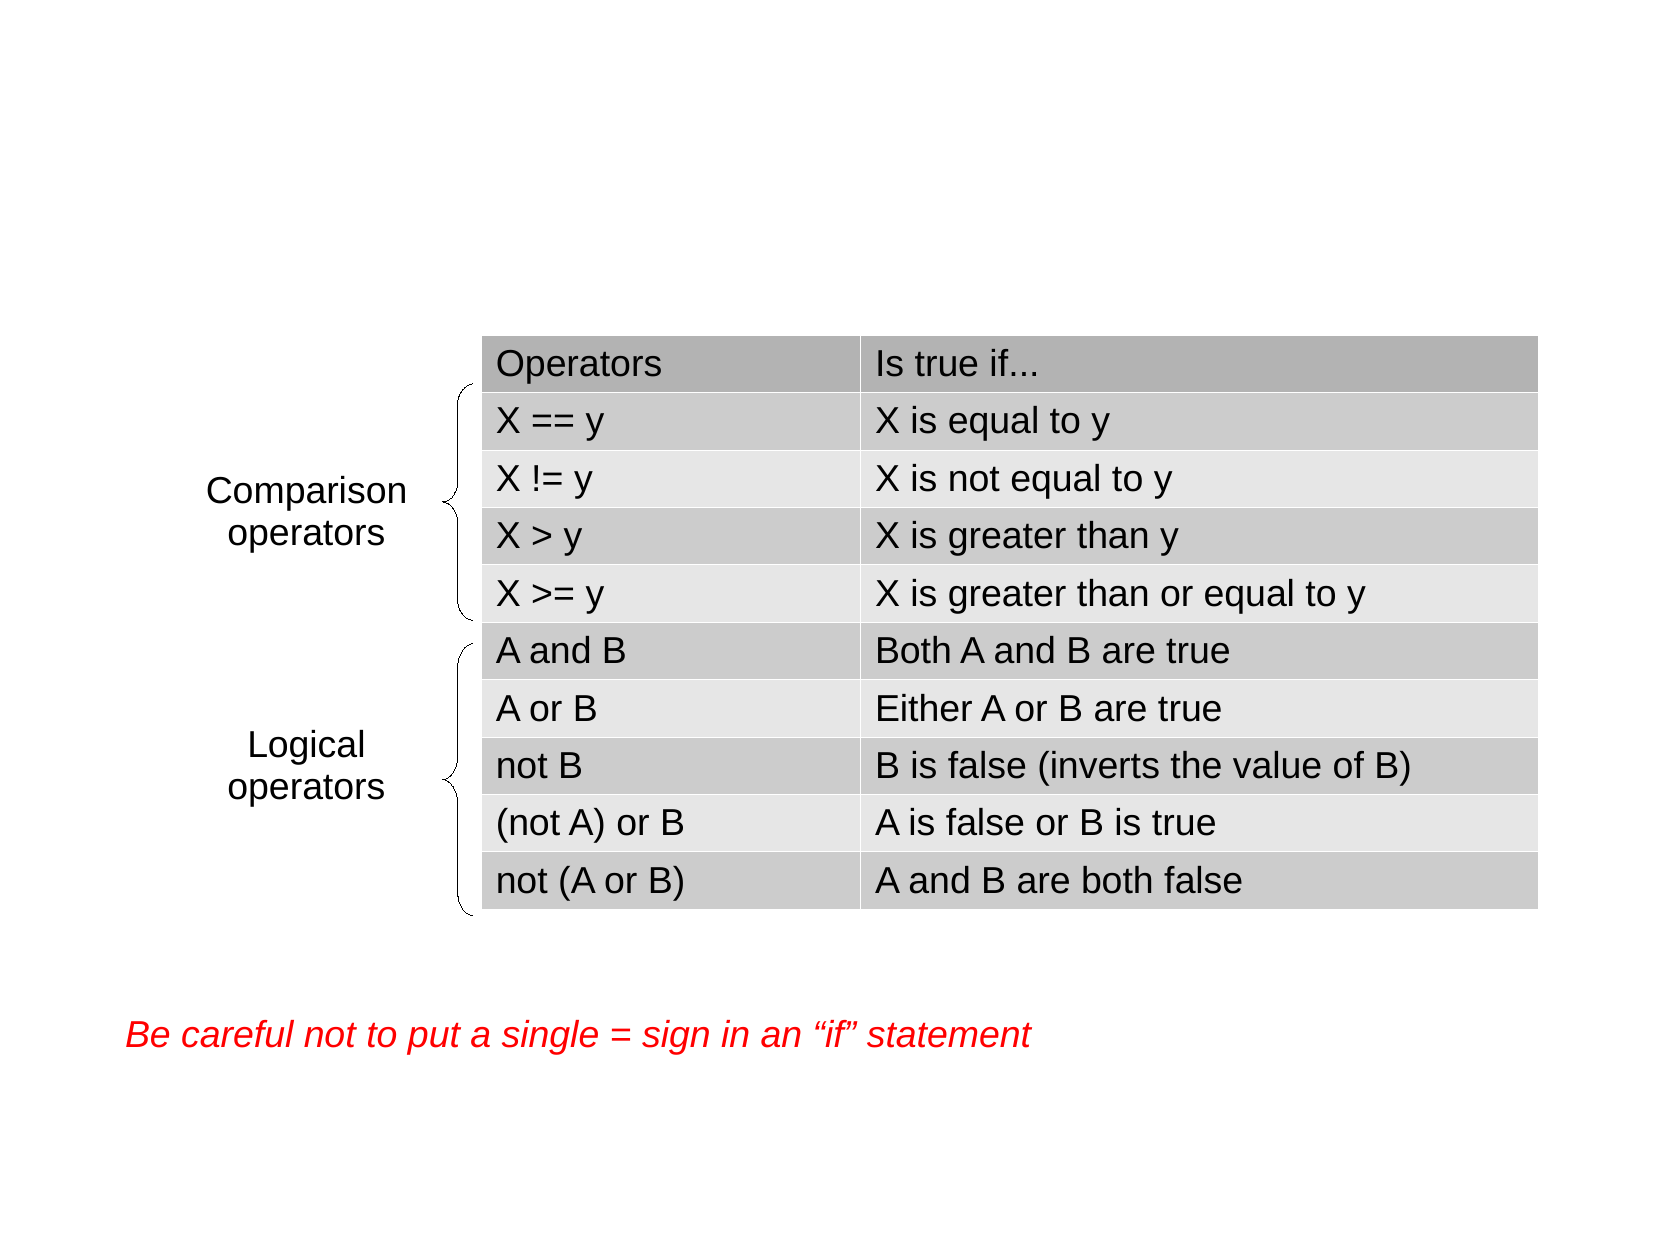

| Operators | Is true if... |
| --- | --- |
| X == y | X is equal to y |
| X != y | X is not equal to y |
| X > y | X is greater than y |
| X >= y | X is greater than or equal to y |
| A and B | Both A and B are true |
| A or B | Either A or B are true |
| not B | B is false (inverts the value of B) |
| (not A) or B | A is false or B is true |
| not (A or B) | A and B are both false |
Comparison
operators
Logical
operators
Be careful not to put a single = sign in an “if” statement